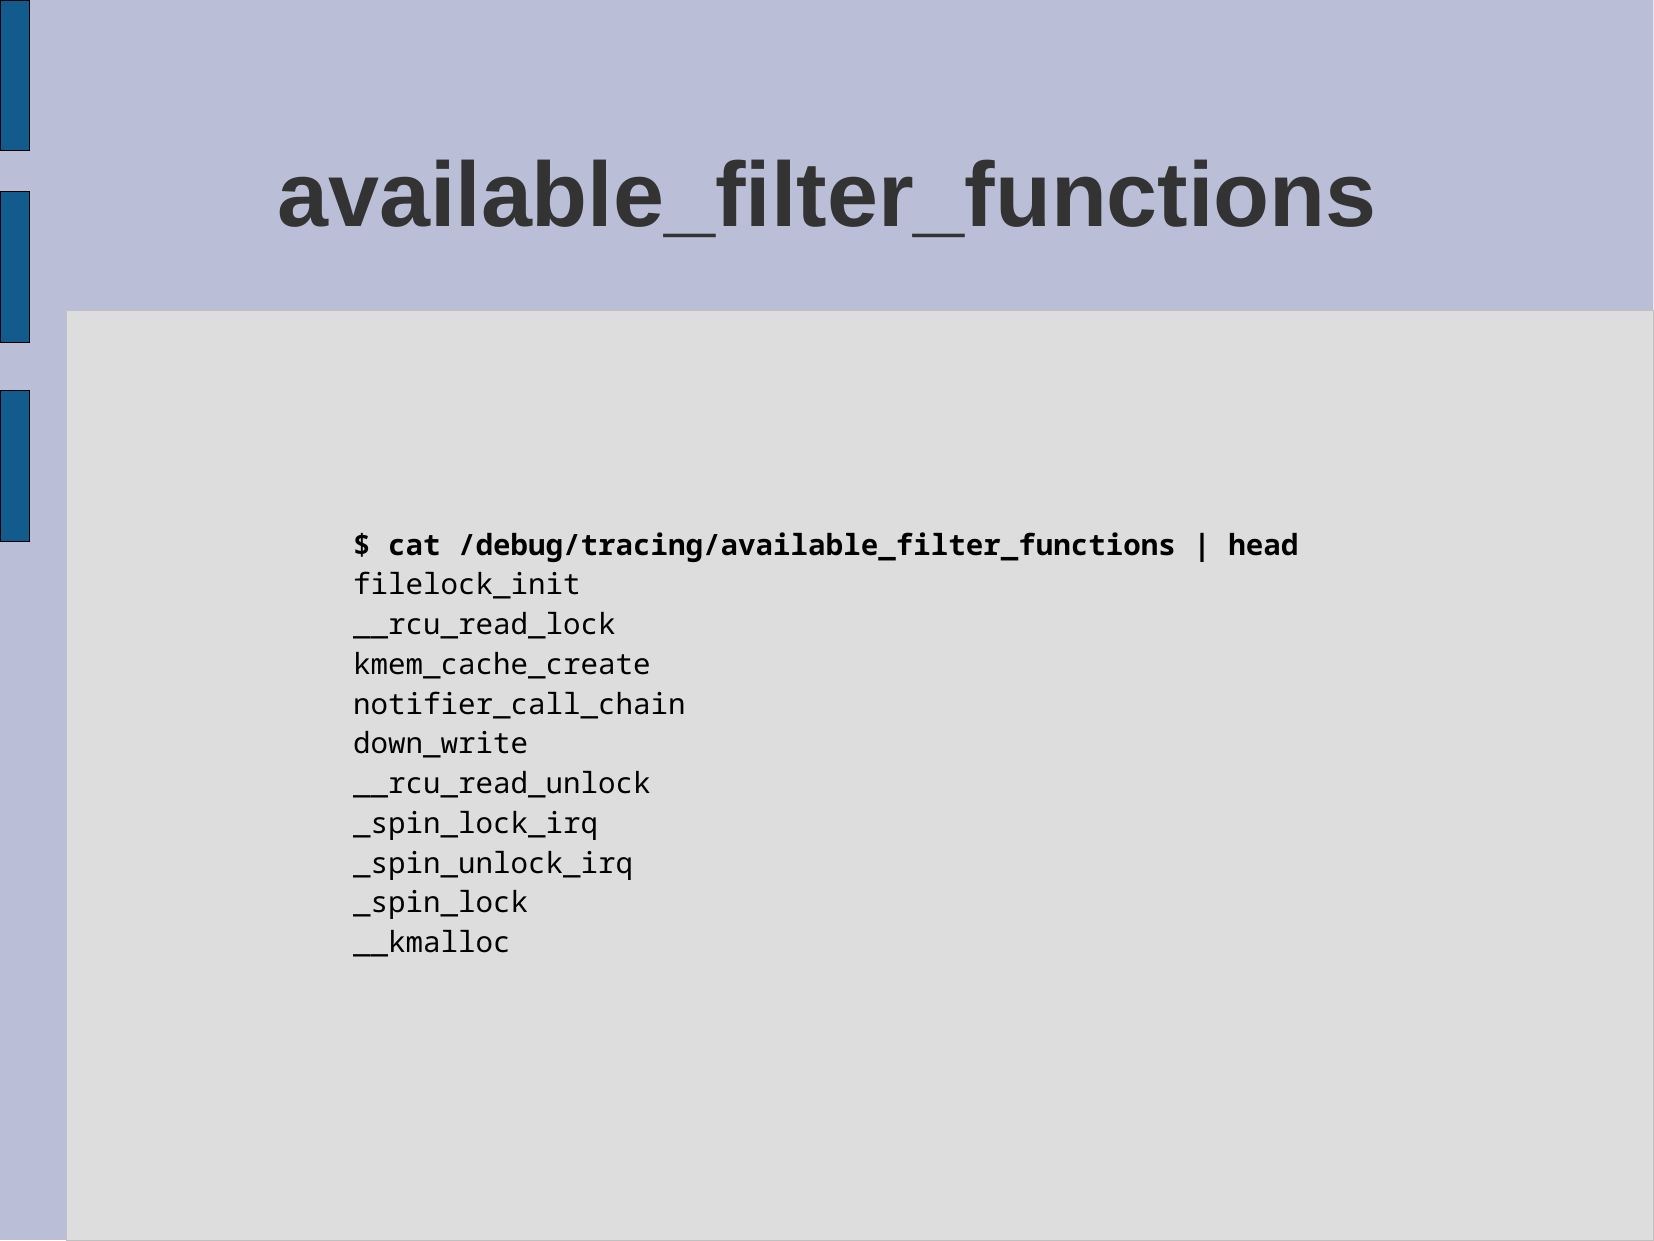

# available_filter_functions
$ cat /debug/tracing/available_filter_functions | head
filelock_init
__rcu_read_lock
kmem_cache_create
notifier_call_chain
down_write
__rcu_read_unlock
_spin_lock_irq
_spin_unlock_irq
_spin_lock
__kmalloc